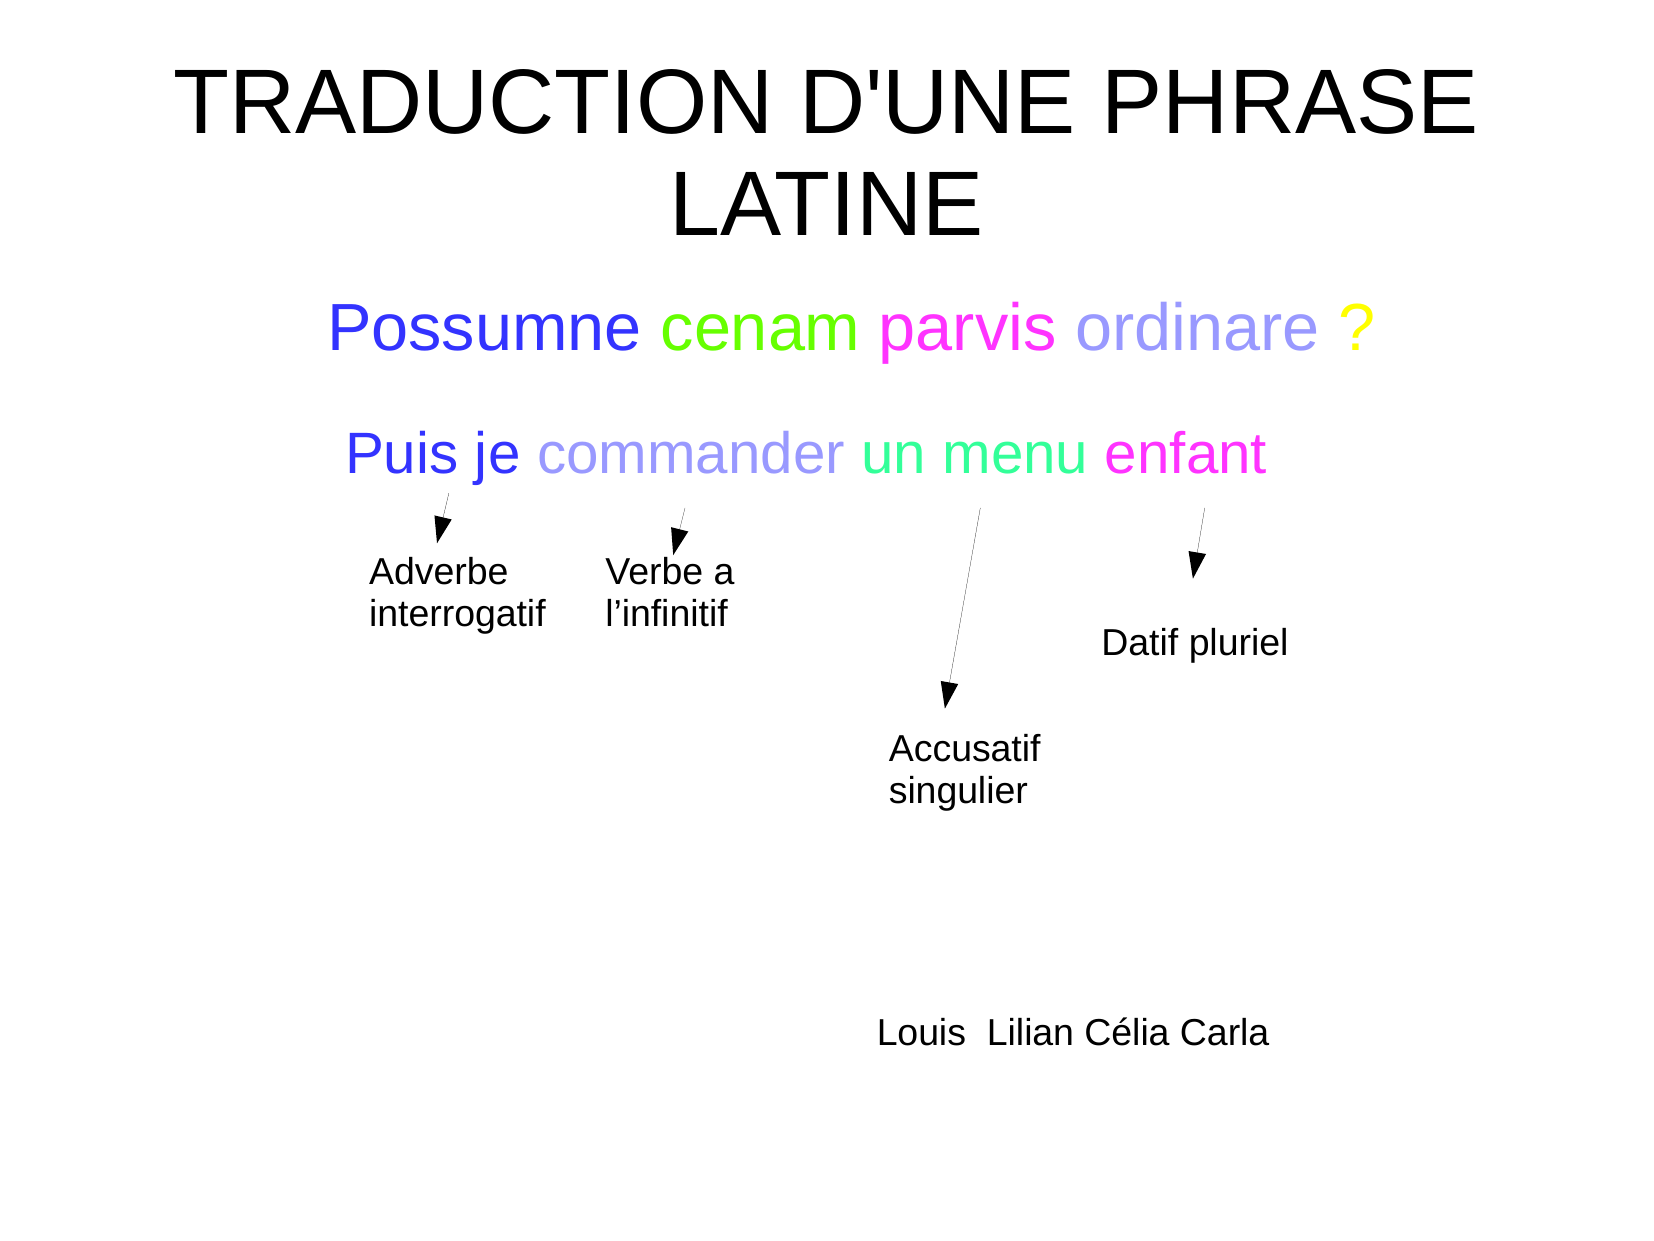

Possumne cenam parvis ordinare ?
# TRADUCTION D'UNE PHRASE LATINE
Puis je commander un menu enfant
Adverbe interrogatif
Verbe a l’infinitif
Datif pluriel
Accusatif singulier
Louis Lilian Célia Carla